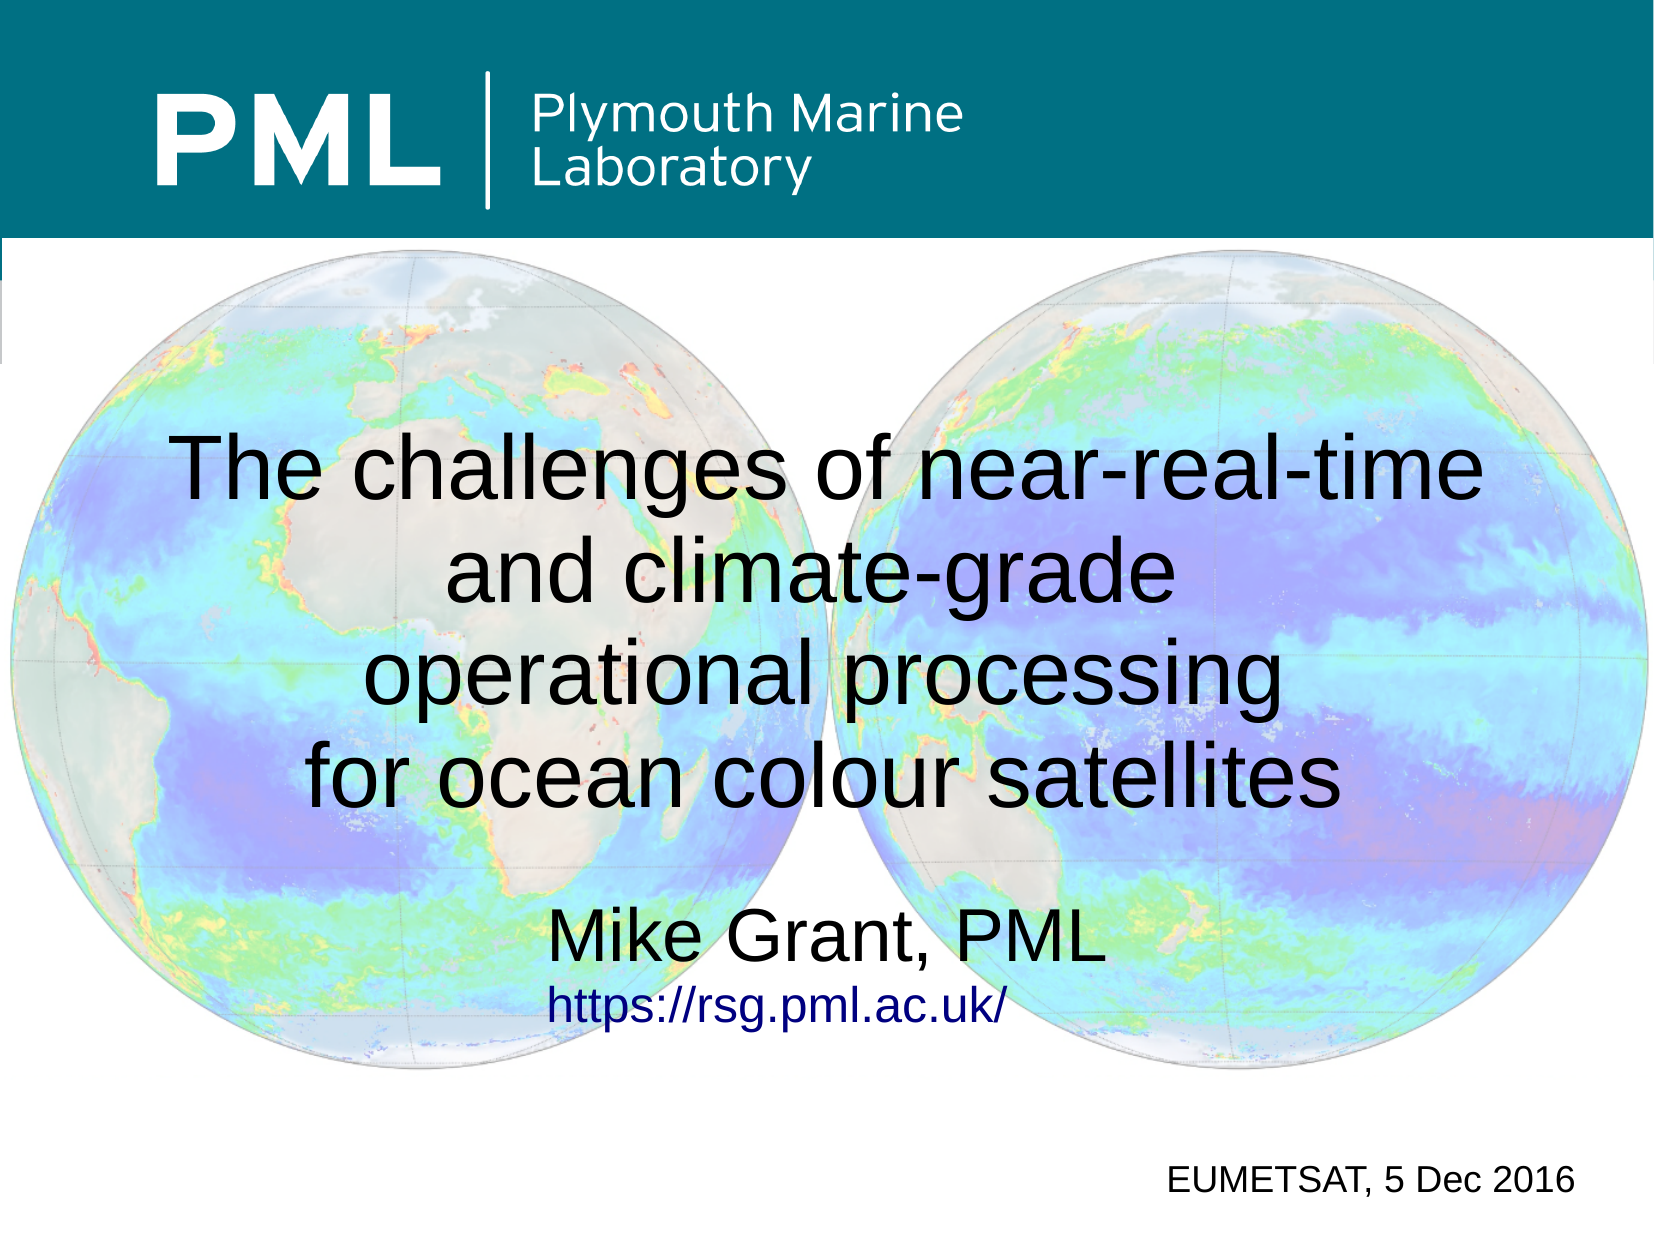

# The challenges of near-real-time and climate-grade operational processing for ocean colour satellites
Mike Grant, PML
https://rsg.pml.ac.uk/
EUMETSAT, 5 Dec 2016